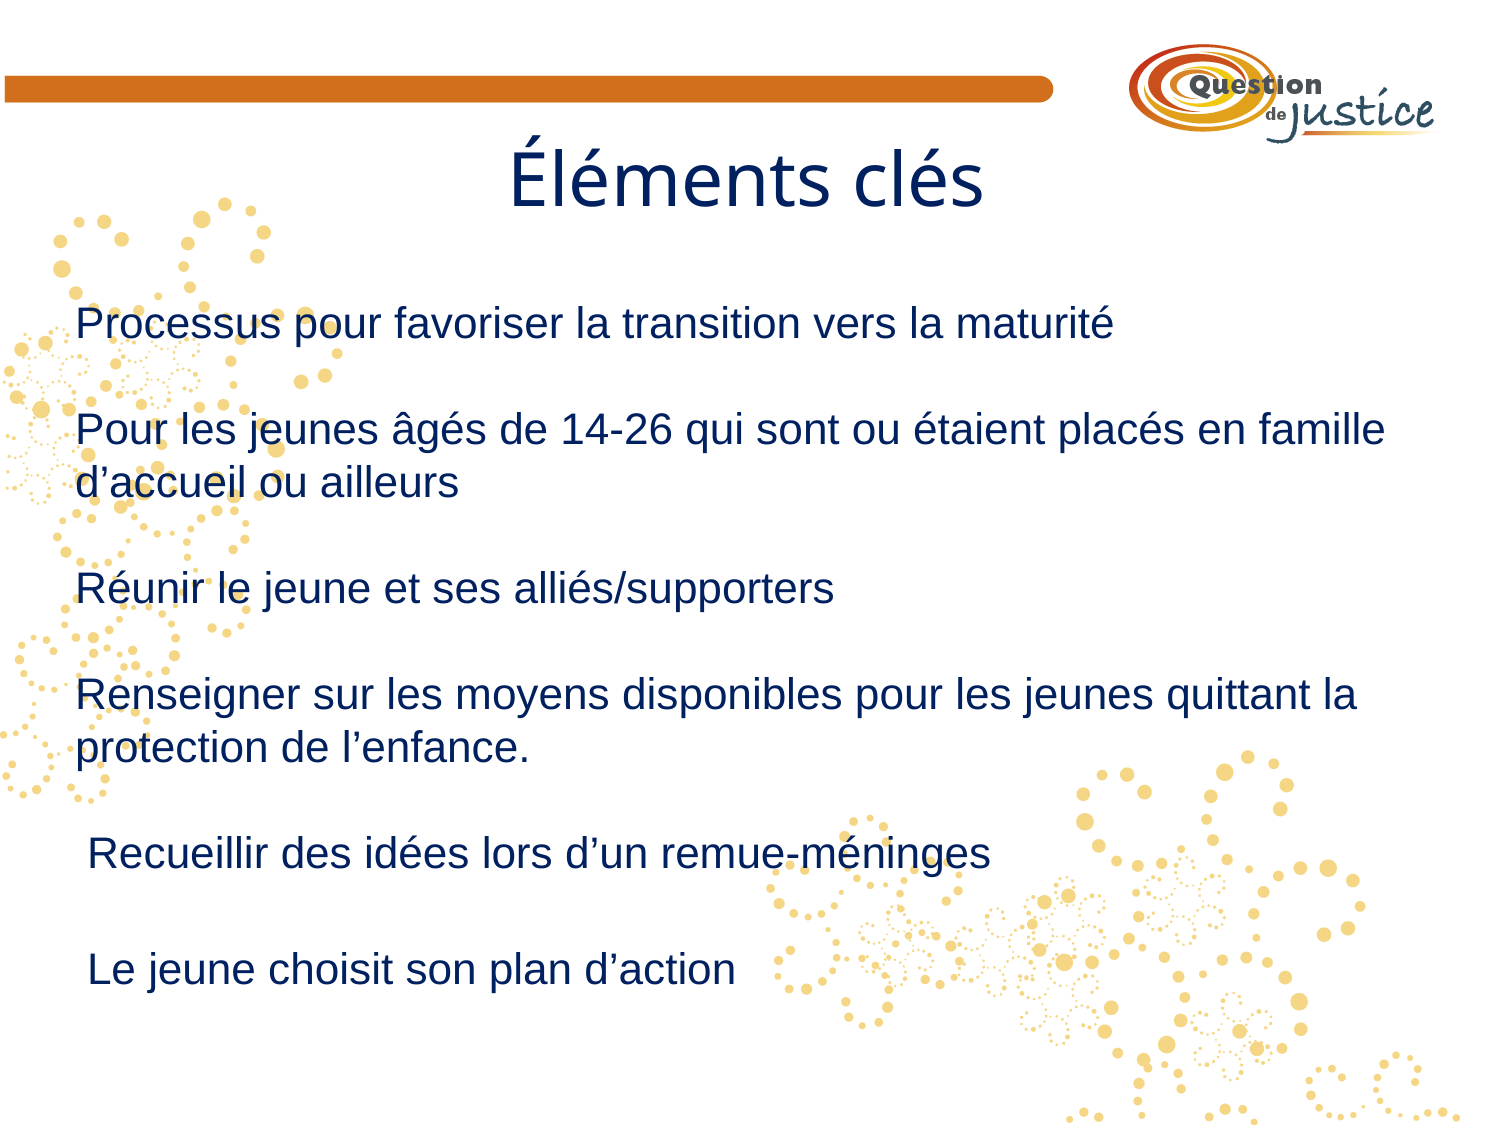

# Éléments clés
Processus pour favoriser la transition vers la maturité
Pour les jeunes âgés de 14-26 qui sont ou étaient placés en famille d’accueil ou ailleurs
Réunir le jeune et ses alliés/supporters
Renseigner sur les moyens disponibles pour les jeunes quittant la protection de l’enfance.
 Recueillir des idées lors d’un remue-méninges
 Le jeune choisit son plan d’action